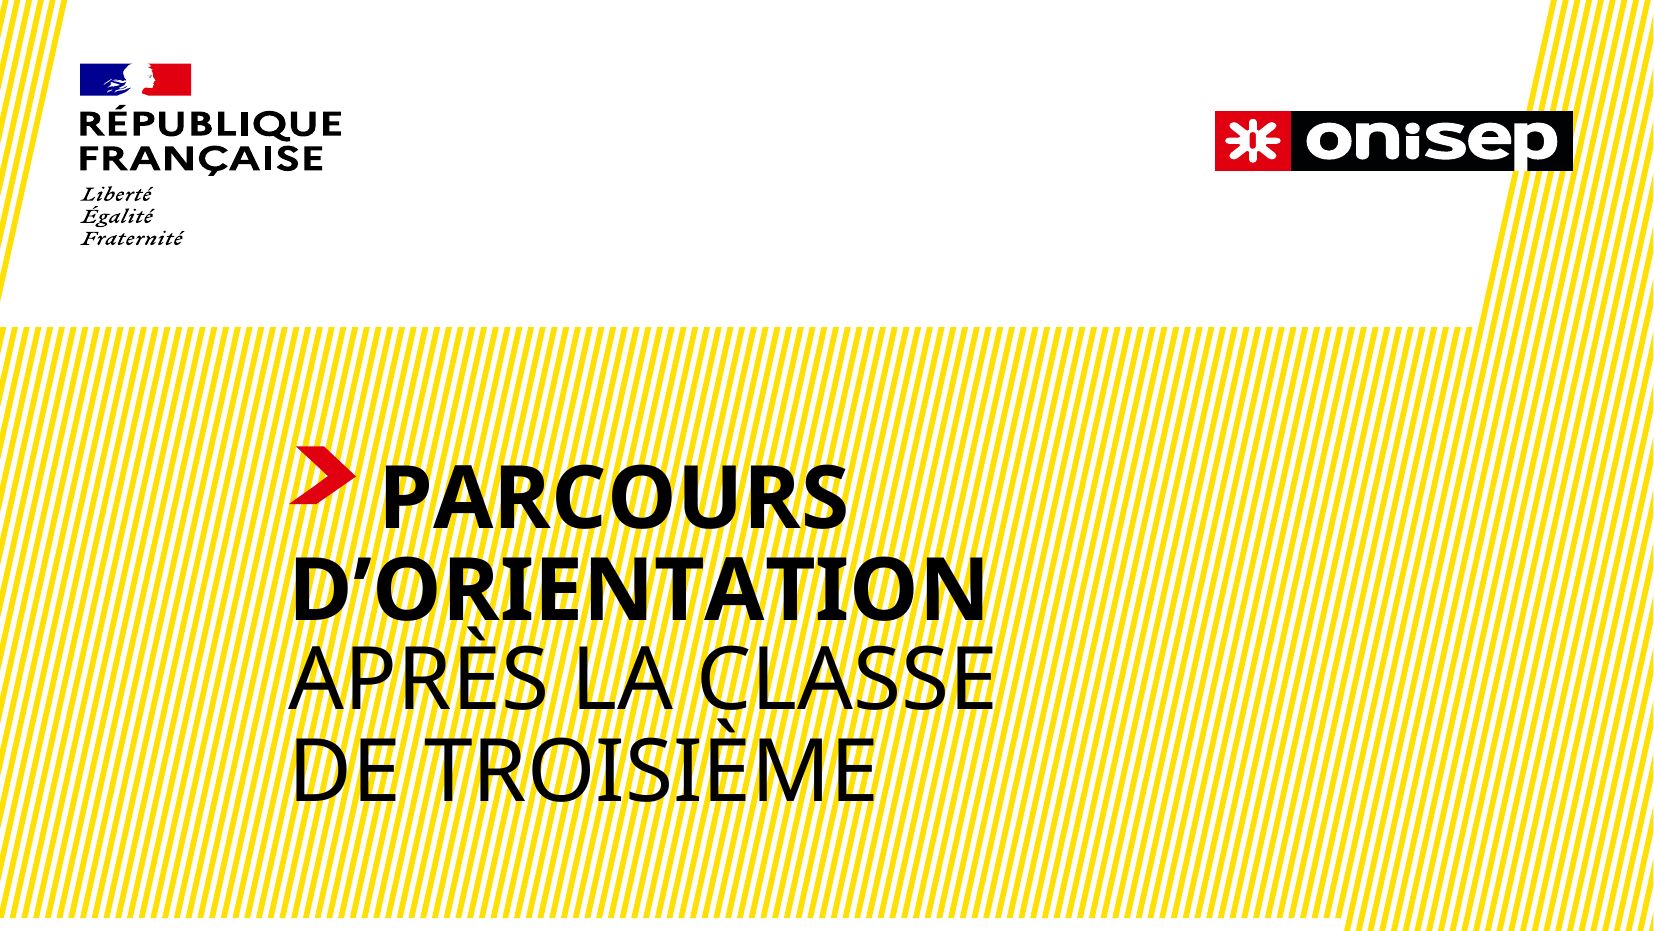

PARCOURS
D’ORIENTATION
APRÈS LA CLASSE
DE TROISIÈME